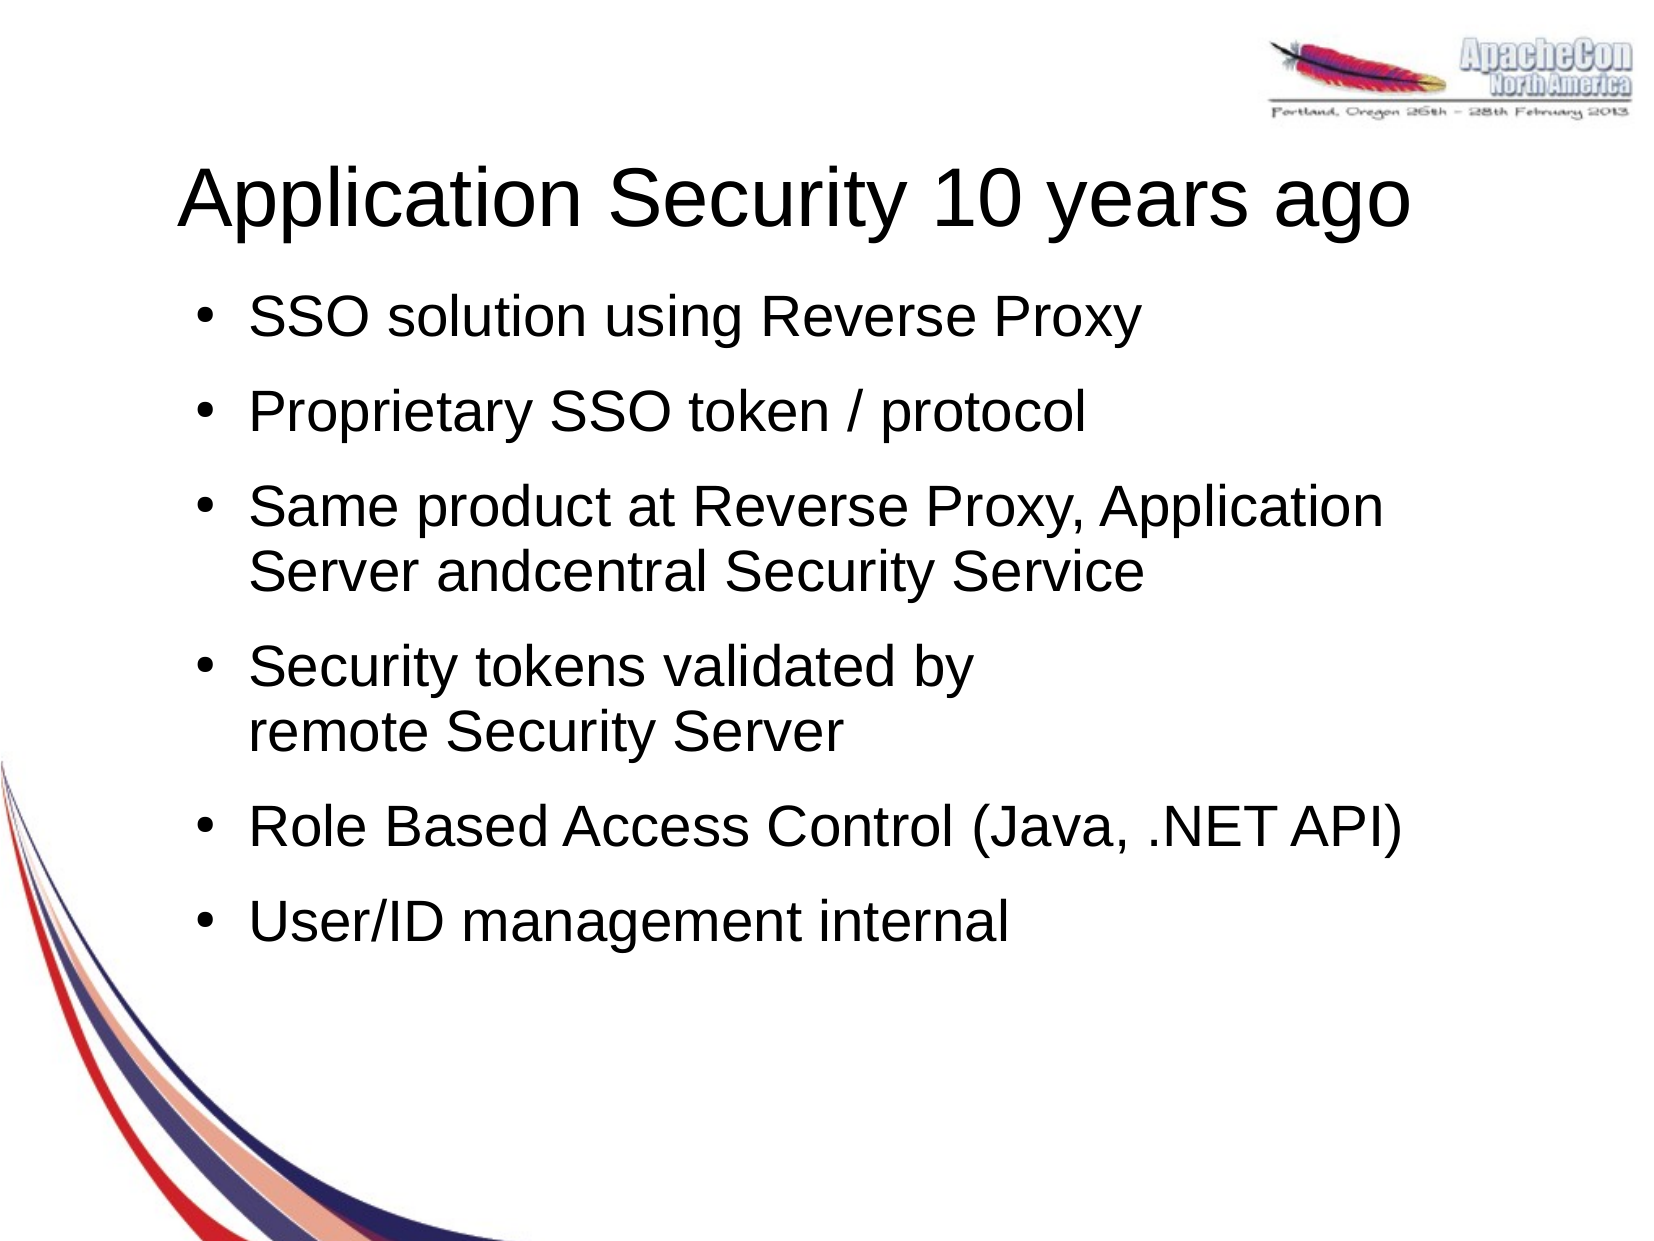

# Application Security 10 years ago
SSO solution using Reverse Proxy
Proprietary SSO token / protocol
Same product at Reverse Proxy, Application Server andcentral Security Service
Security tokens validated by
remote Security Server
Role Based Access Control (Java, .NET API)
User/ID management internal